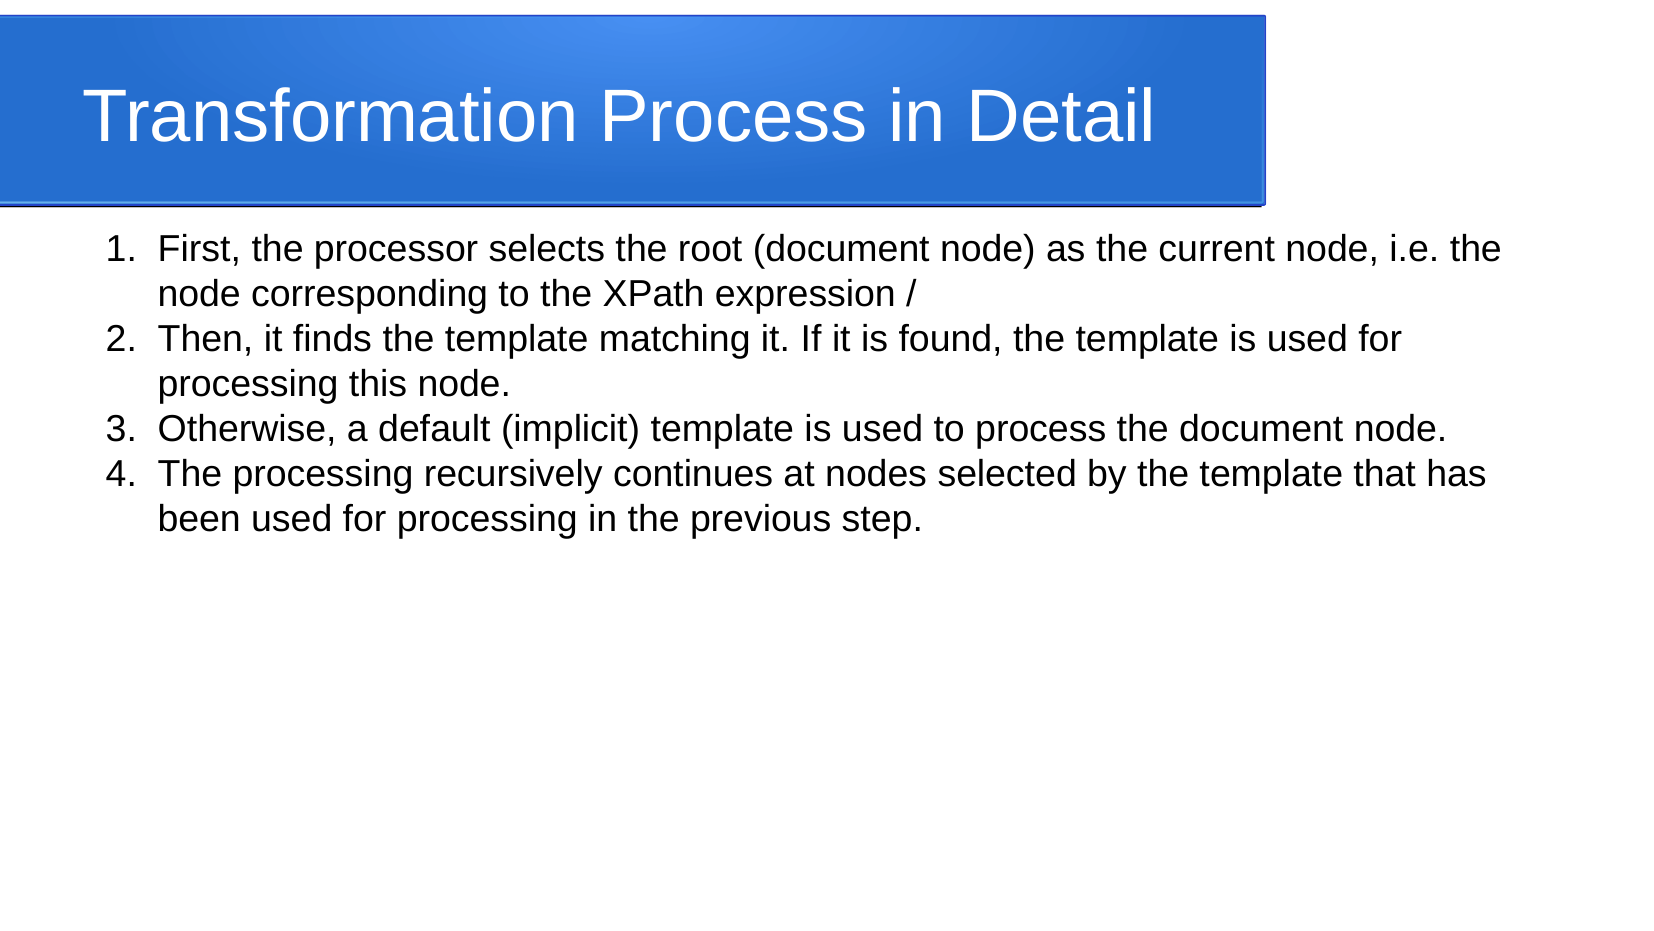

# Transformation Process in Detail
First, the processor selects the root (document node) as the current node, i.e. the node corresponding to the XPath expression /
Then, it finds the template matching it. If it is found, the template is used for processing this node.
Otherwise, a default (implicit) template is used to process the document node.
The processing recursively continues at nodes selected by the template that has been used for processing in the previous step.